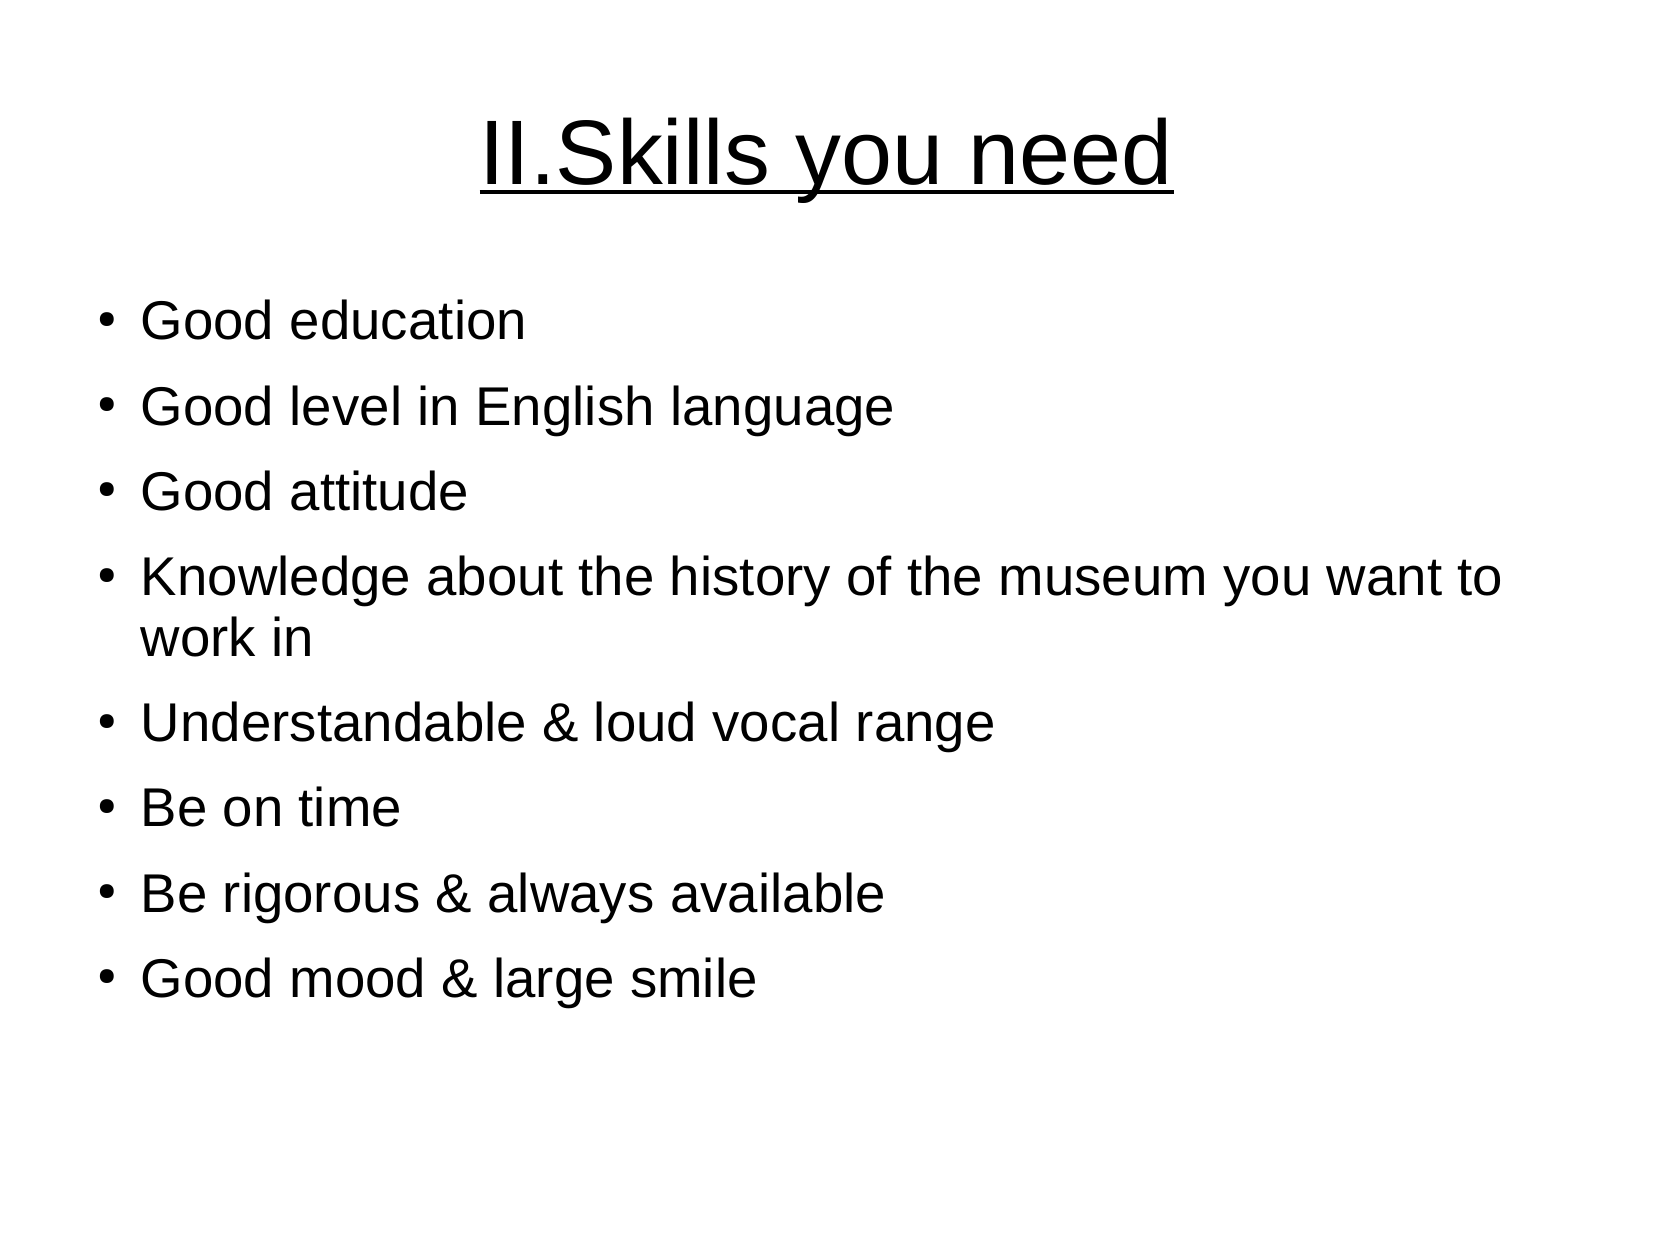

# II.Skills you need
Good education
Good level in English language
Good attitude
Knowledge about the history of the museum you want to work in
Understandable & loud vocal range
Be on time
Be rigorous & always available
Good mood & large smile